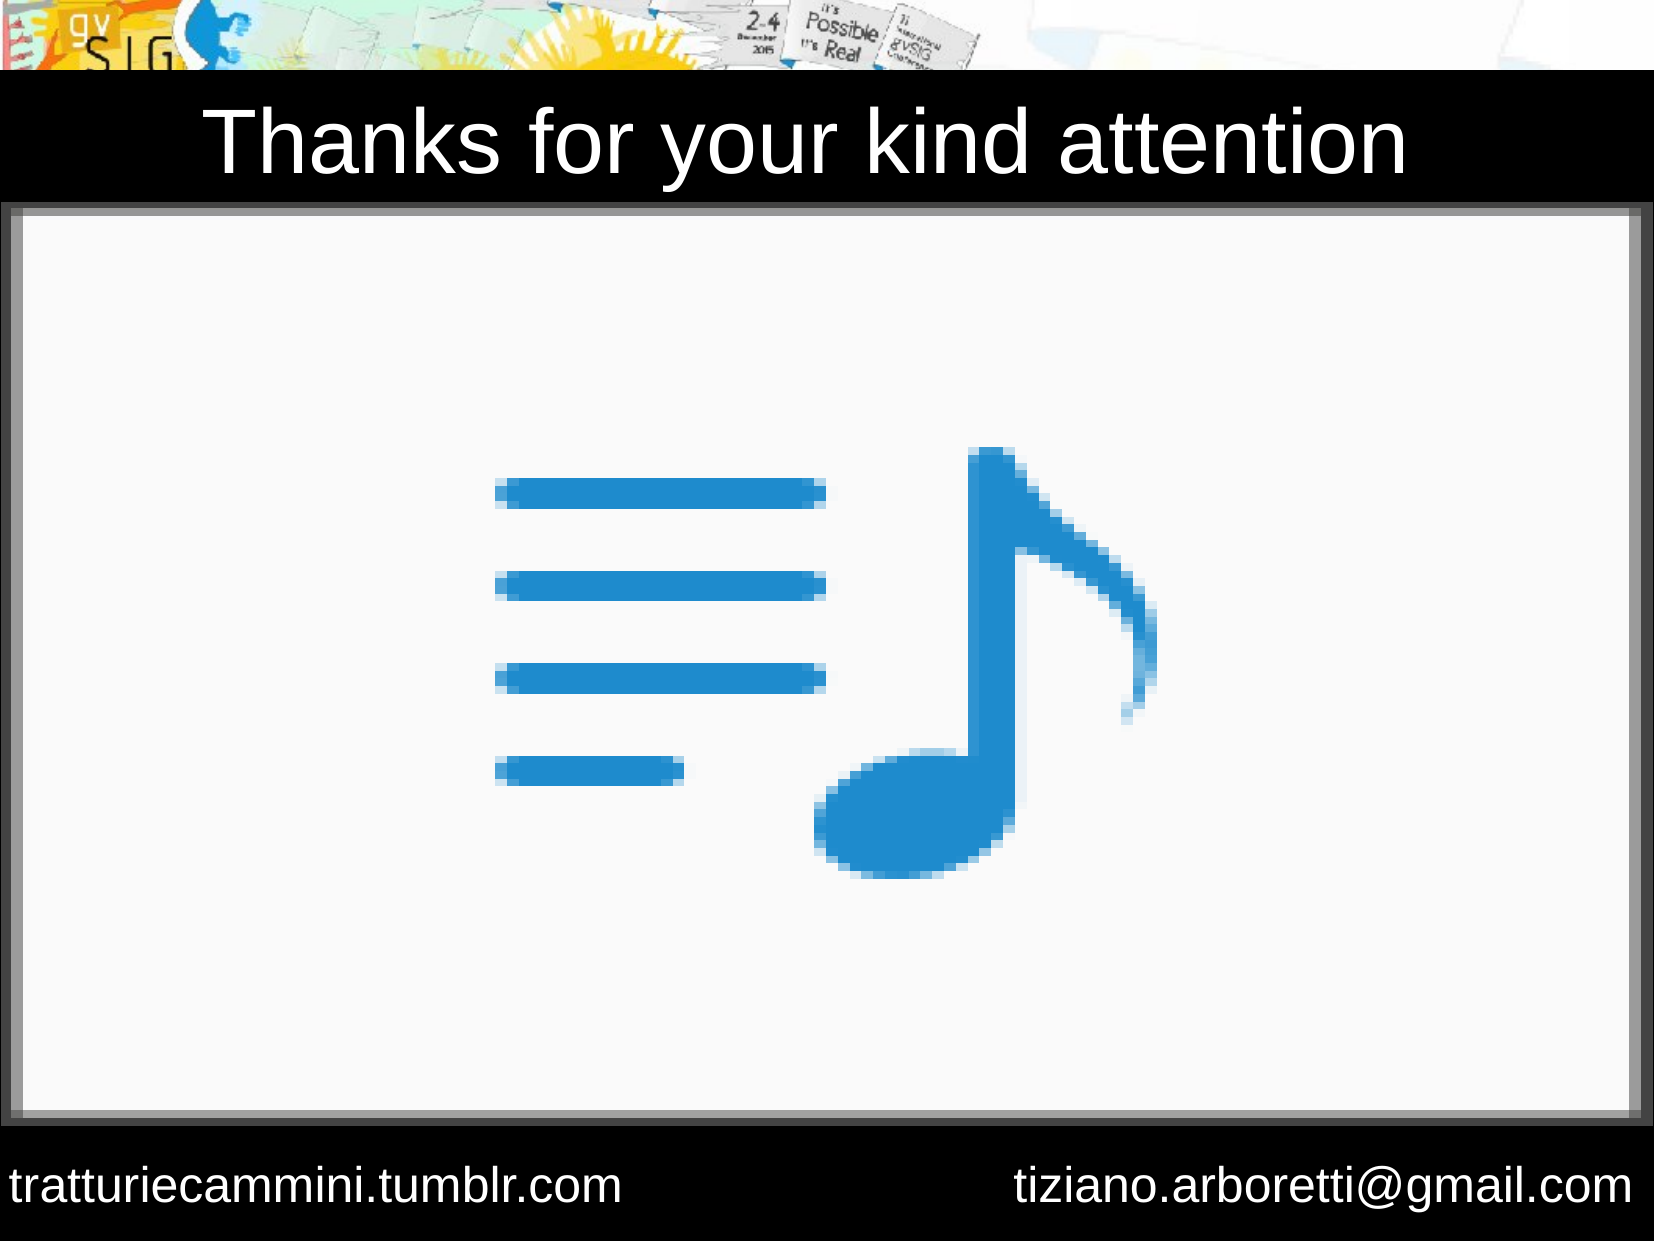

# Thanks for your kind attention
tratturiecammini.tumblr.com tiziano.arboretti@gmail.com